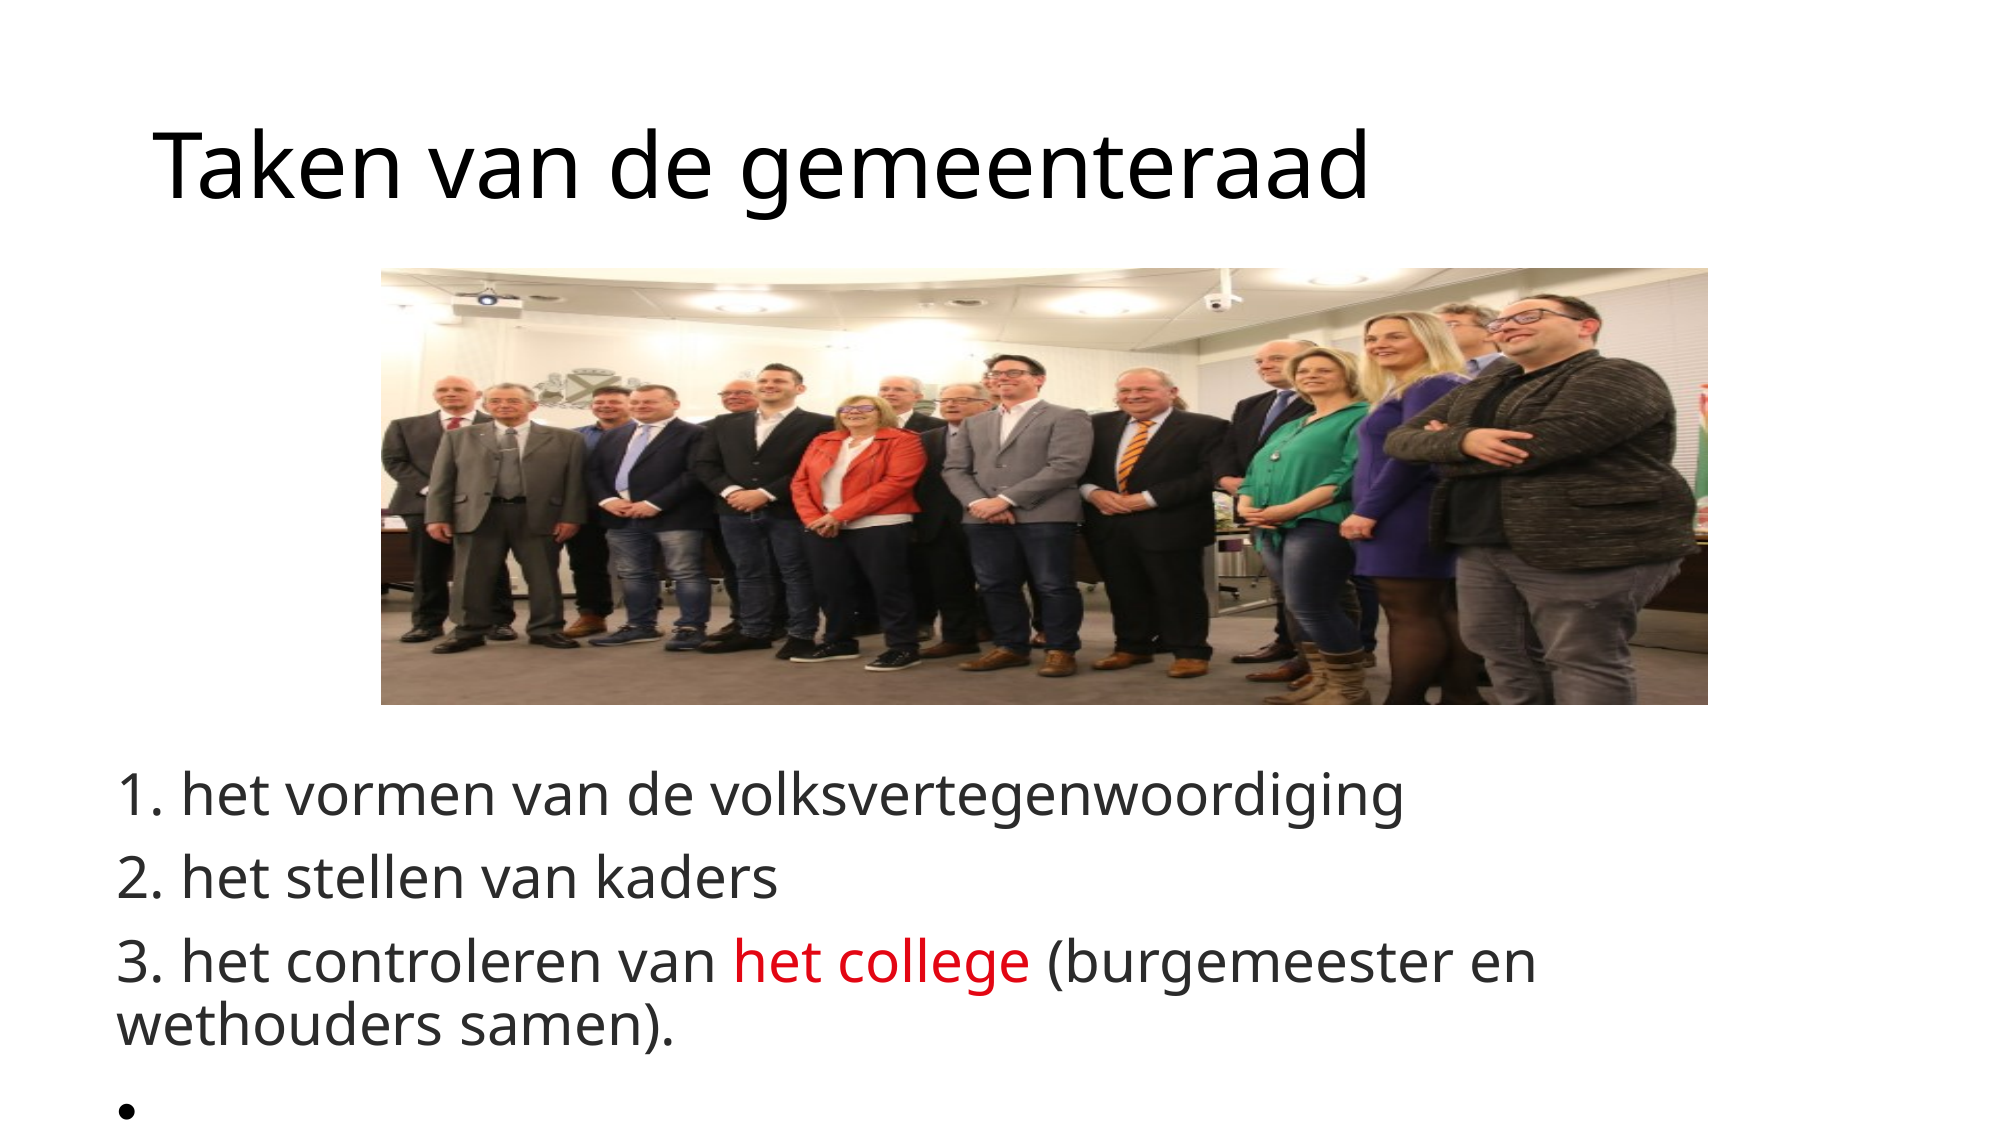

# Taken van de gemeenteraad
1. het vormen van de volksvertegenwoordiging
2. het stellen van kaders
3. het controleren van het college (burgemeester en wethouders samen).